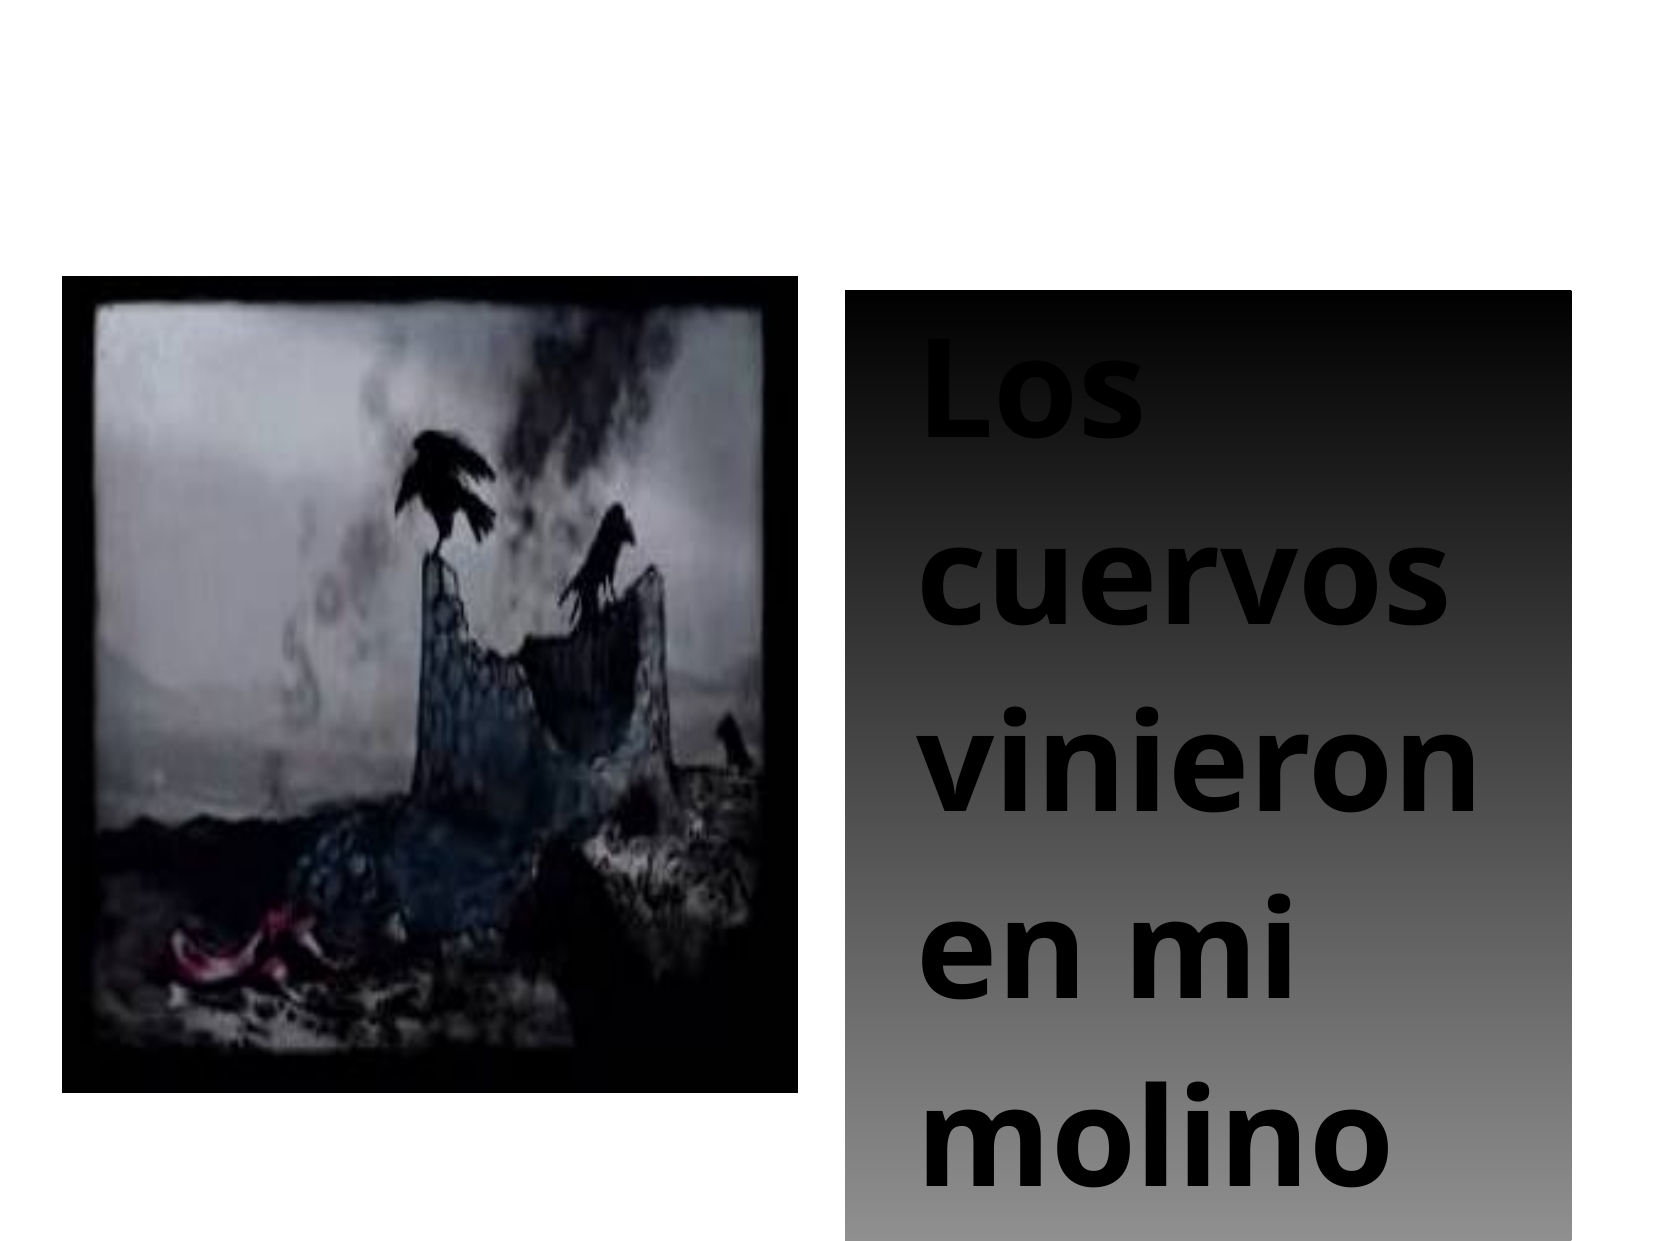

#
Los cuervos vinieron en mi molino para reposar con migo.